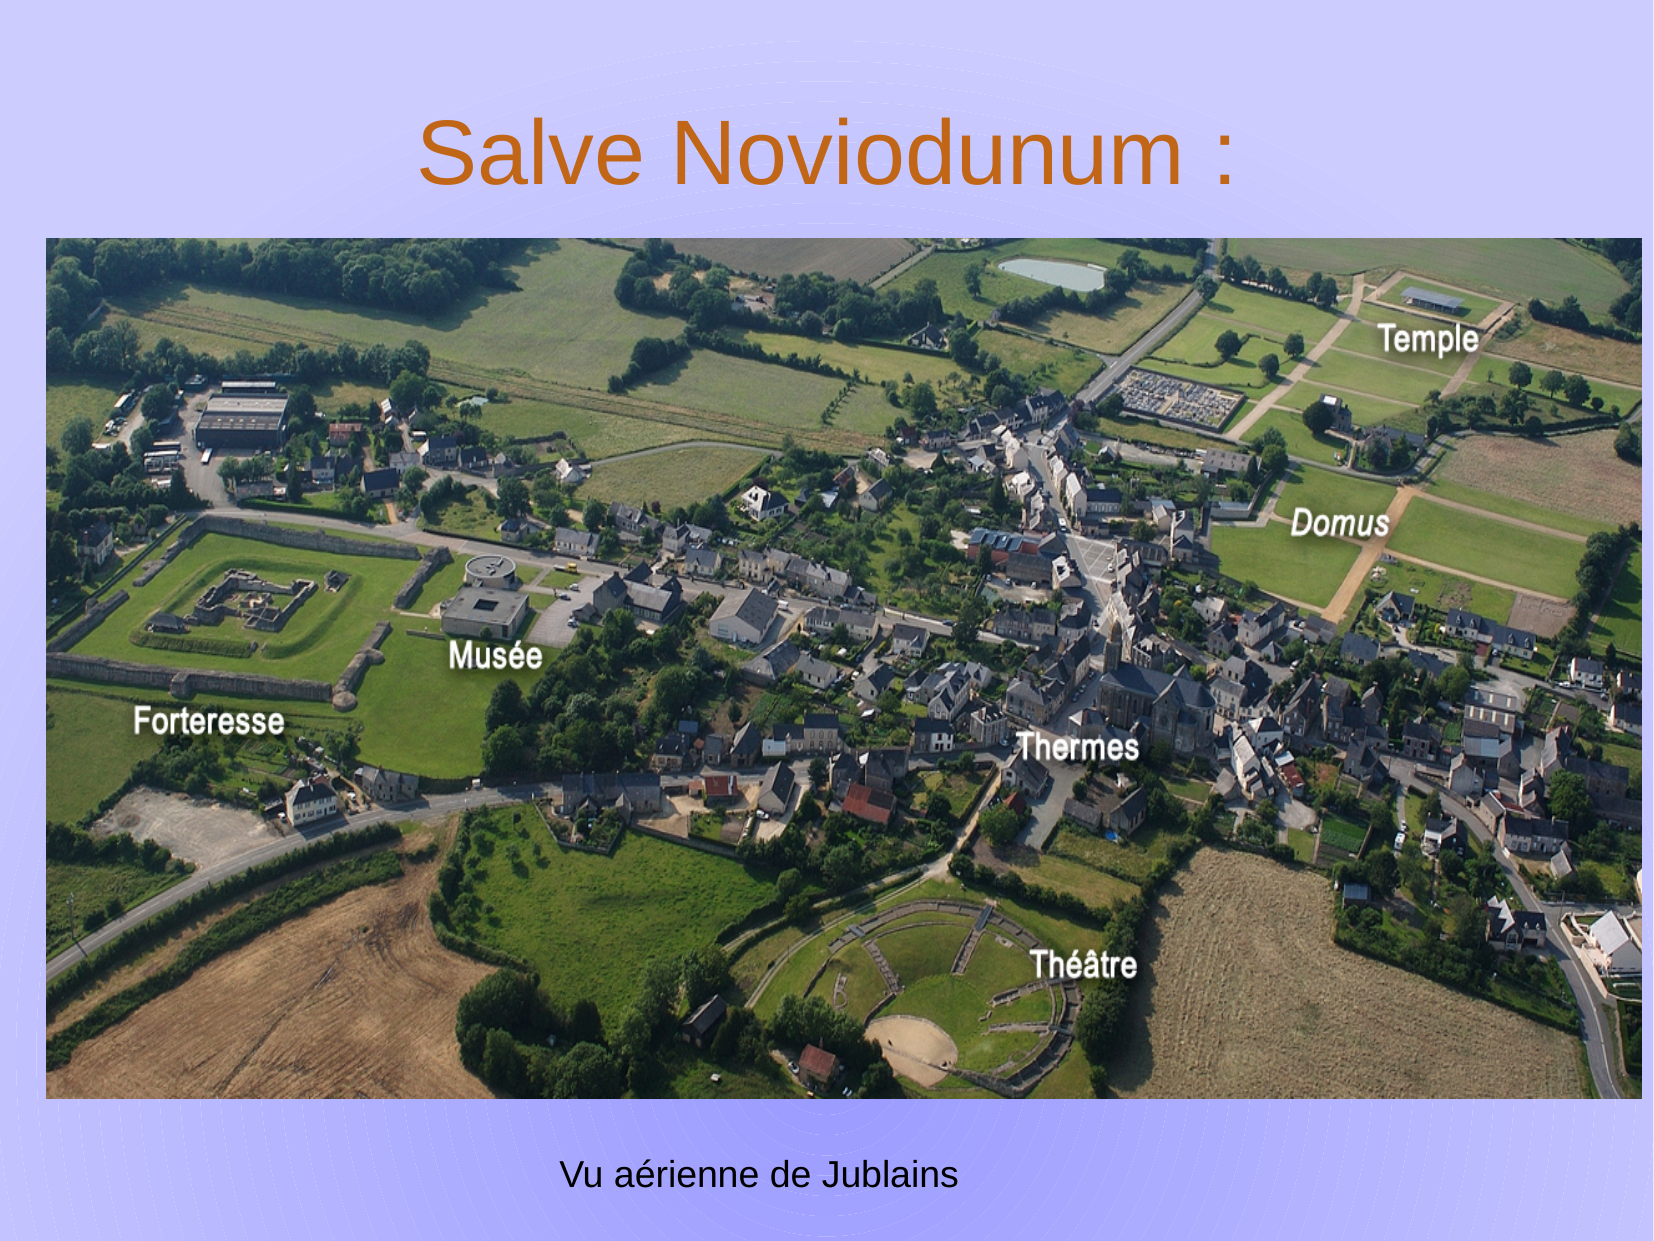

# Salve Noviodunum :
 Vu aérienne de Jublains